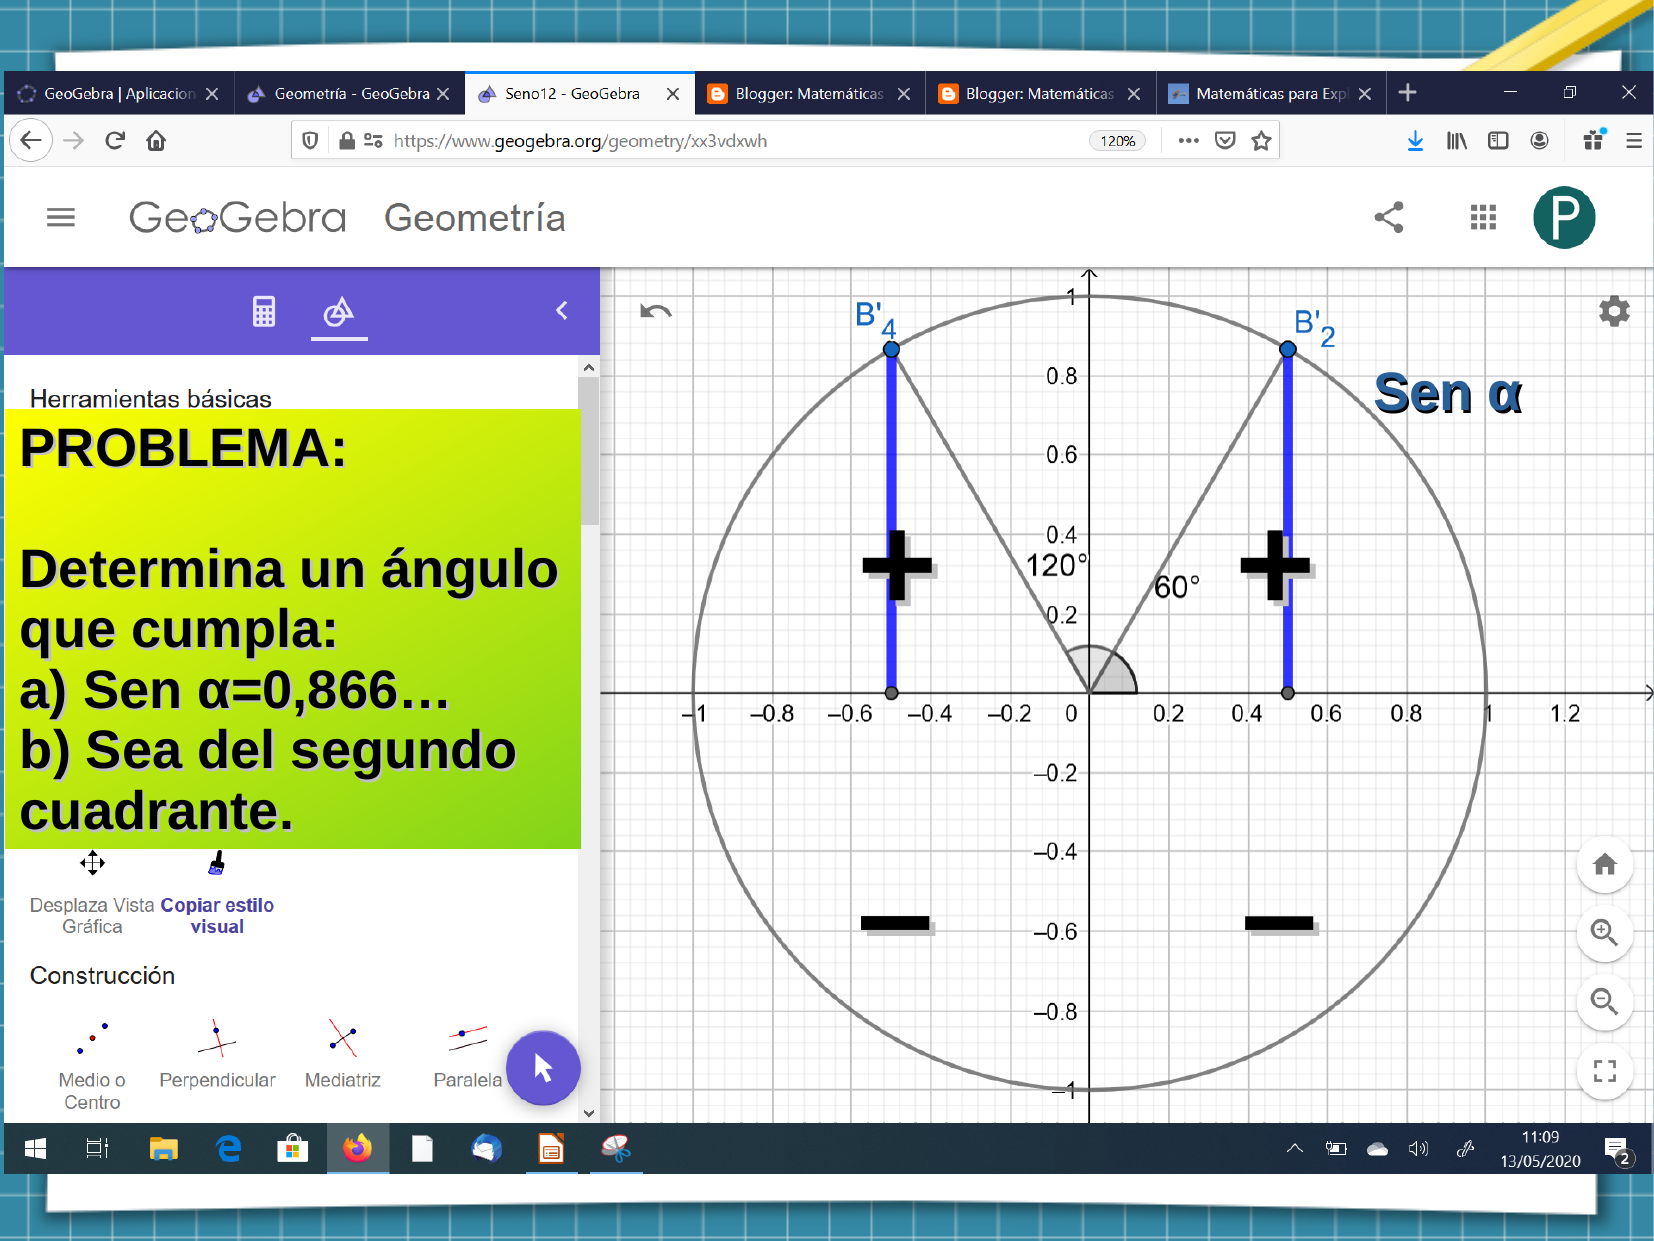

Sen α
PROBLEMA:
Determina un ángulo
que cumpla:
a) Sen α=0,866…
b) Sea del segundo
cuadrante.
+
+
–
–
–